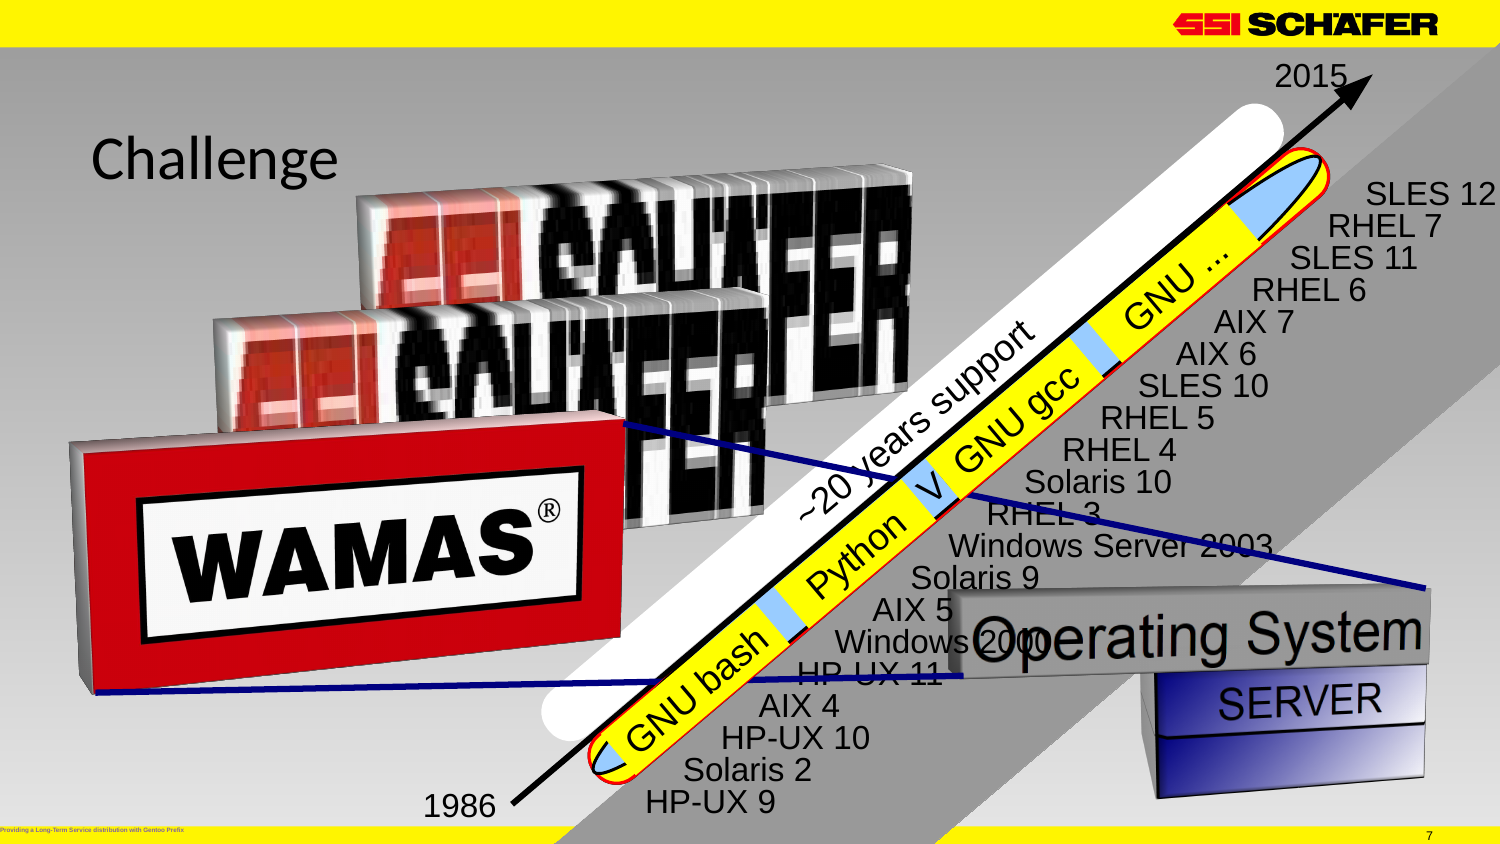

2015
Challenge
SLES 12
RHEL 7
SLES 11
GNU ...
RHEL 6
AIX 7
AIX 6
SLES 10
RHEL 5
GNU gcc
~20 years support
RHEL 4
Server Virtualization
Custom GNU distribution
# ?
Solaris 10
RHEL 3
Windows Server 2003
Python
Solaris 9
AIX 5
Windows 2000
HP-UX 11
GNU bash
AIX 4
HP-UX 10
Solaris 2
HP-UX 9
1986
© 2015 SSI Schäfer